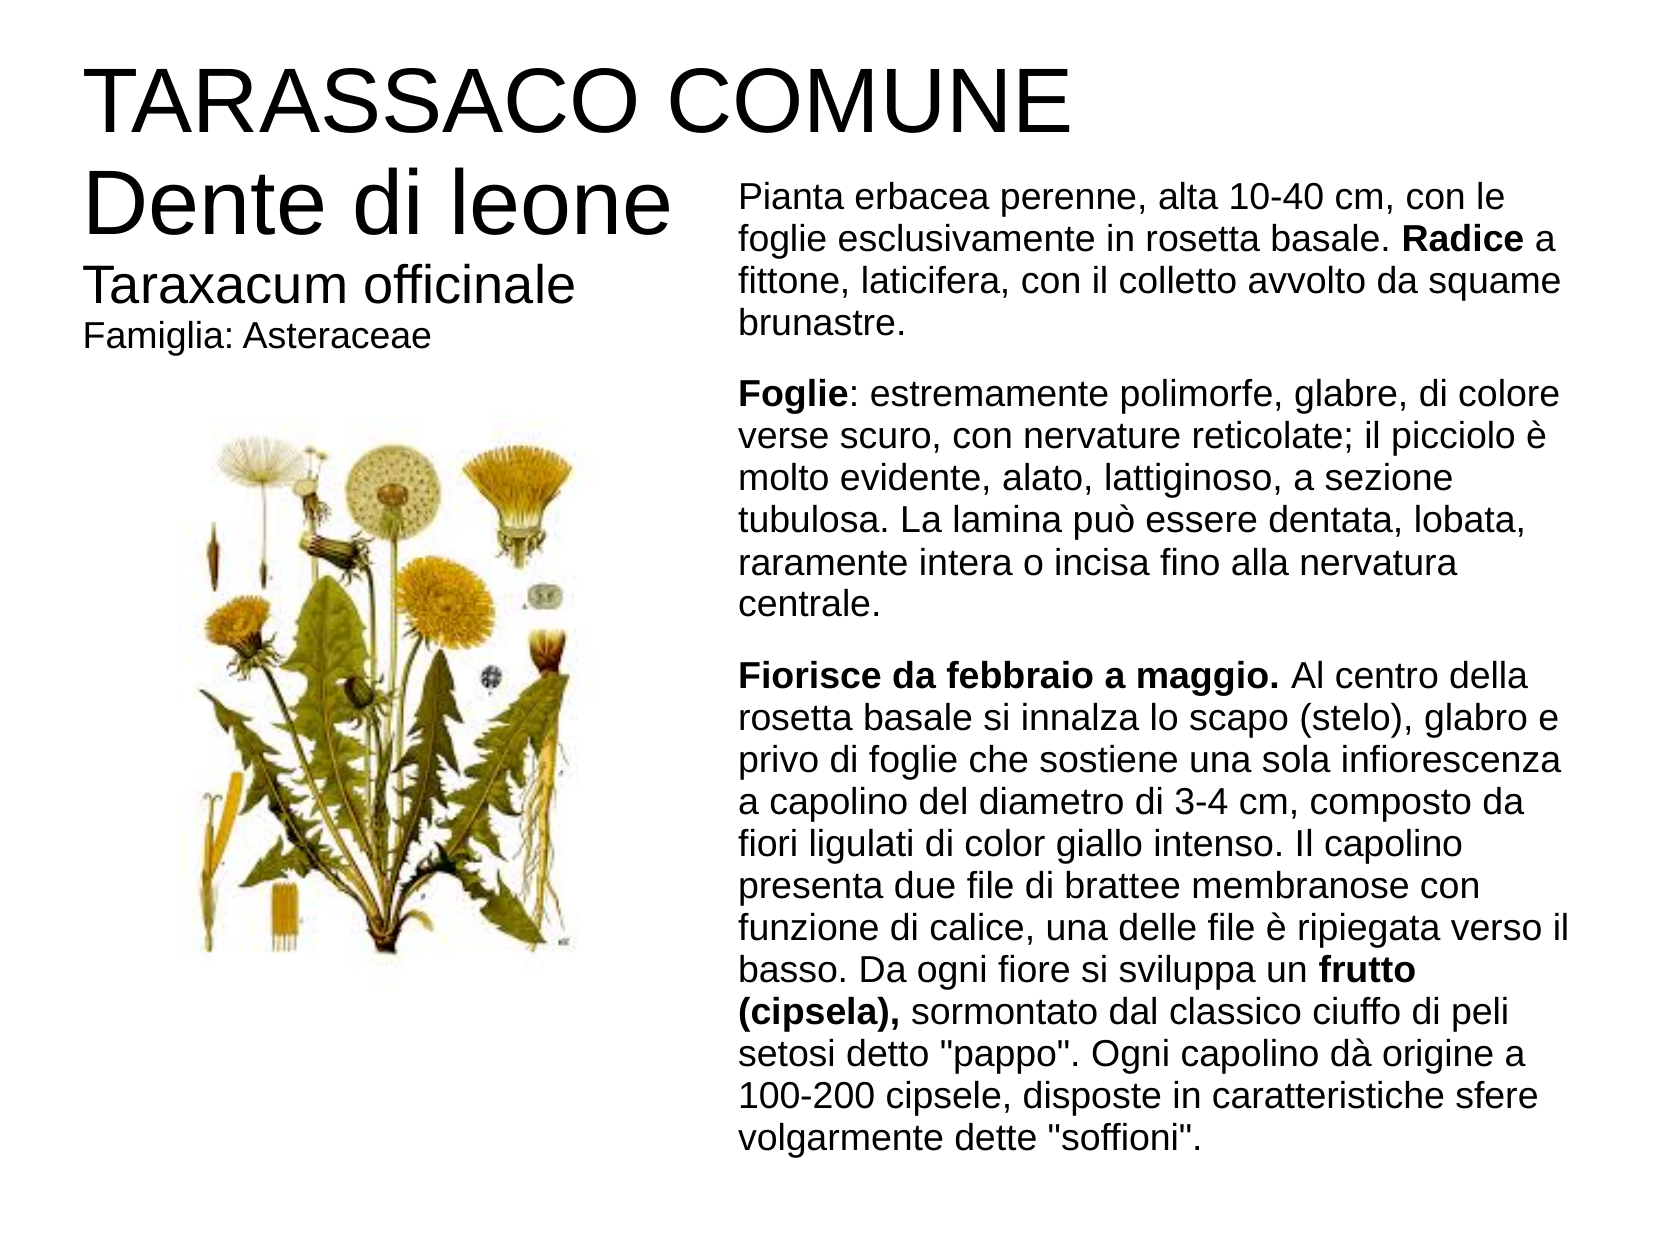

# TARASSACO COMUNE Dente di leone Taraxacum officinale Famiglia: Asteraceae
Pianta erbacea perenne, alta 10-40 cm, con le foglie esclusivamente in rosetta basale. Radice a fittone, laticifera, con il colletto avvolto da squame brunastre.
Foglie: estremamente polimorfe, glabre, di colore verse scuro, con nervature reticolate; il picciolo è molto evidente, alato, lattiginoso, a sezione tubulosa. La lamina può essere dentata, lobata, raramente intera o incisa fino alla nervatura centrale.
Fiorisce da febbraio a maggio. Al centro della rosetta basale si innalza lo scapo (stelo), glabro e privo di foglie che sostiene una sola infiorescenza a capolino del diametro di 3-4 cm, composto da fiori ligulati di color giallo intenso. Il capolino presenta due file di brattee membranose con funzione di calice, una delle file è ripiegata verso il basso. Da ogni fiore si sviluppa un frutto (cipsela), sormontato dal classico ciuffo di peli setosi detto "pappo". Ogni capolino dà origine a 100-200 cipsele, disposte in caratteristiche sfere volgarmente dette "soffioni".